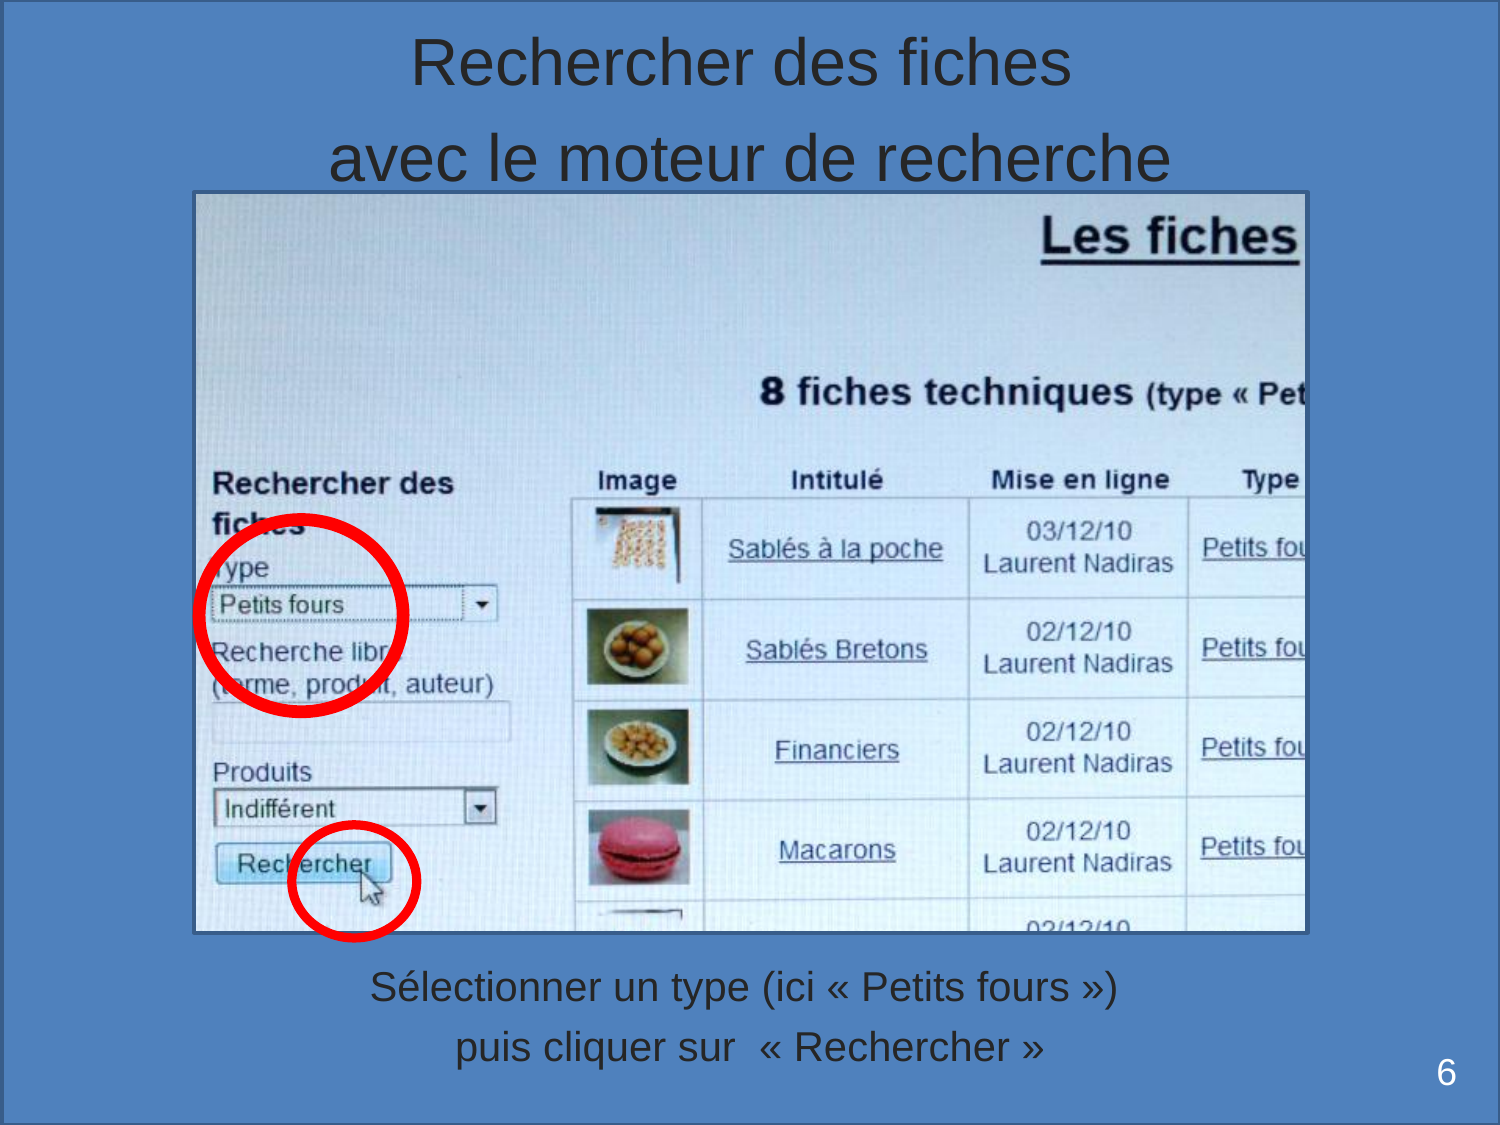

Rechercher des fiches
avec le moteur de recherche
# Sélectionner un type (ici « Petits fours »)
puis cliquer sur « Rechercher »